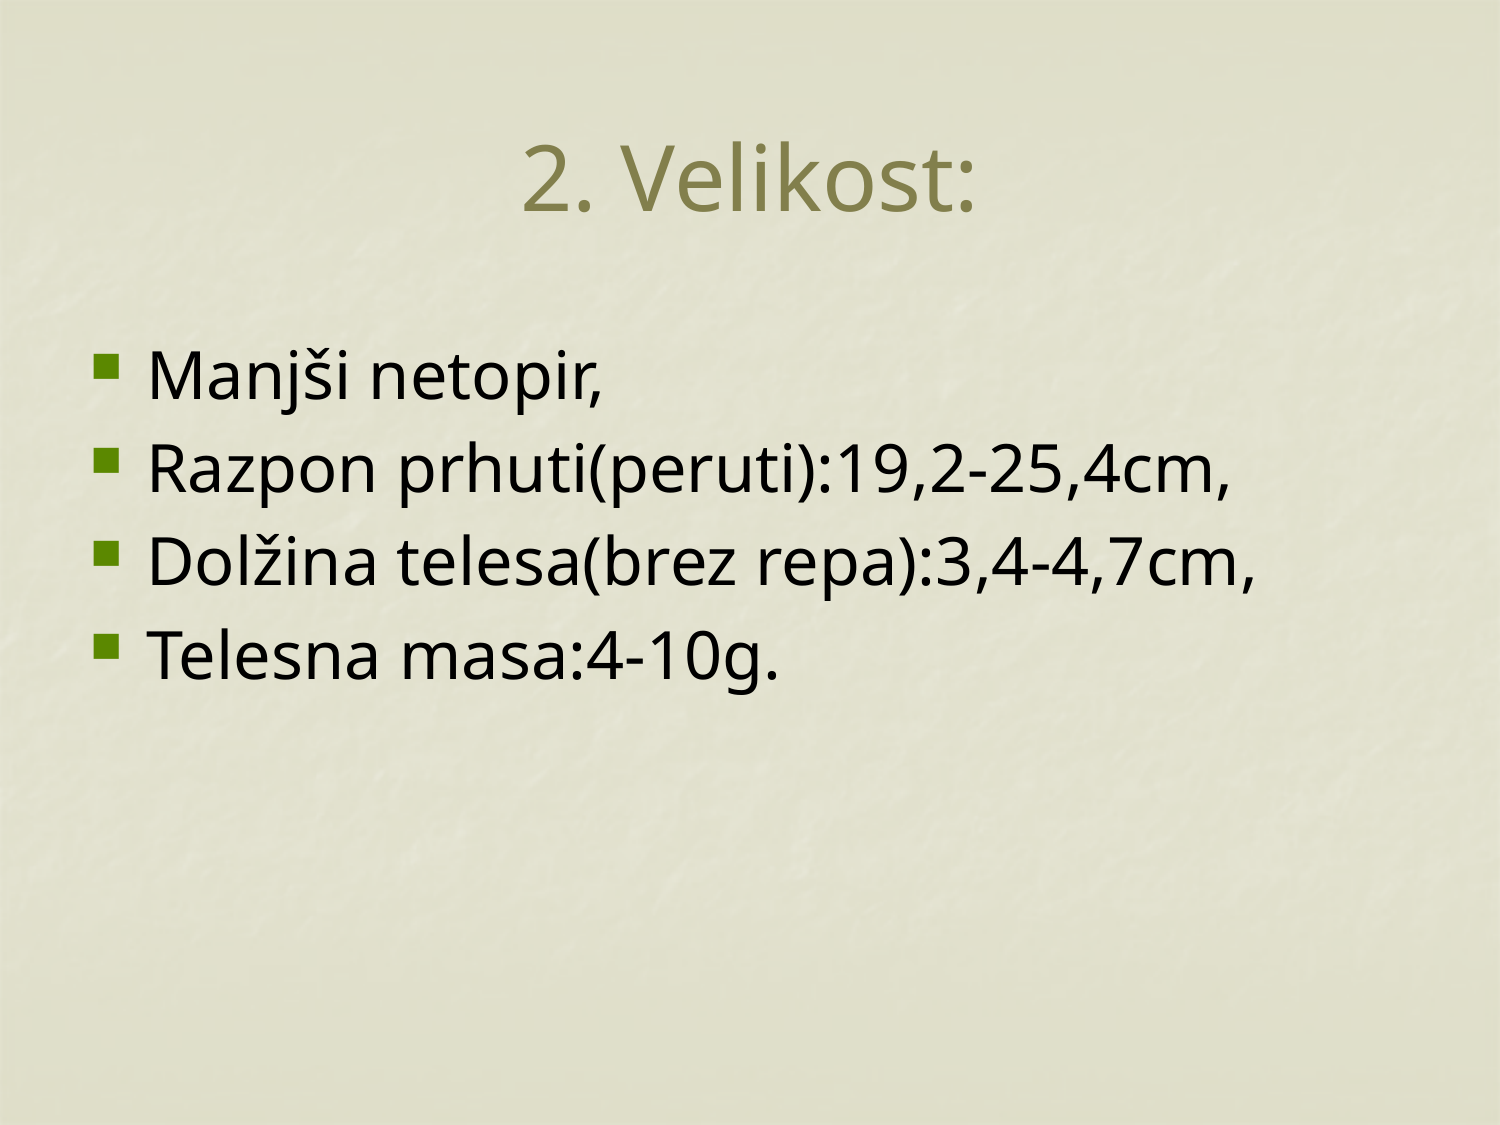

# 2. Velikost:
Manjši netopir,
Razpon prhuti(peruti):19,2-25,4cm,
Dolžina telesa(brez repa):3,4-4,7cm,
Telesna masa:4-10g.